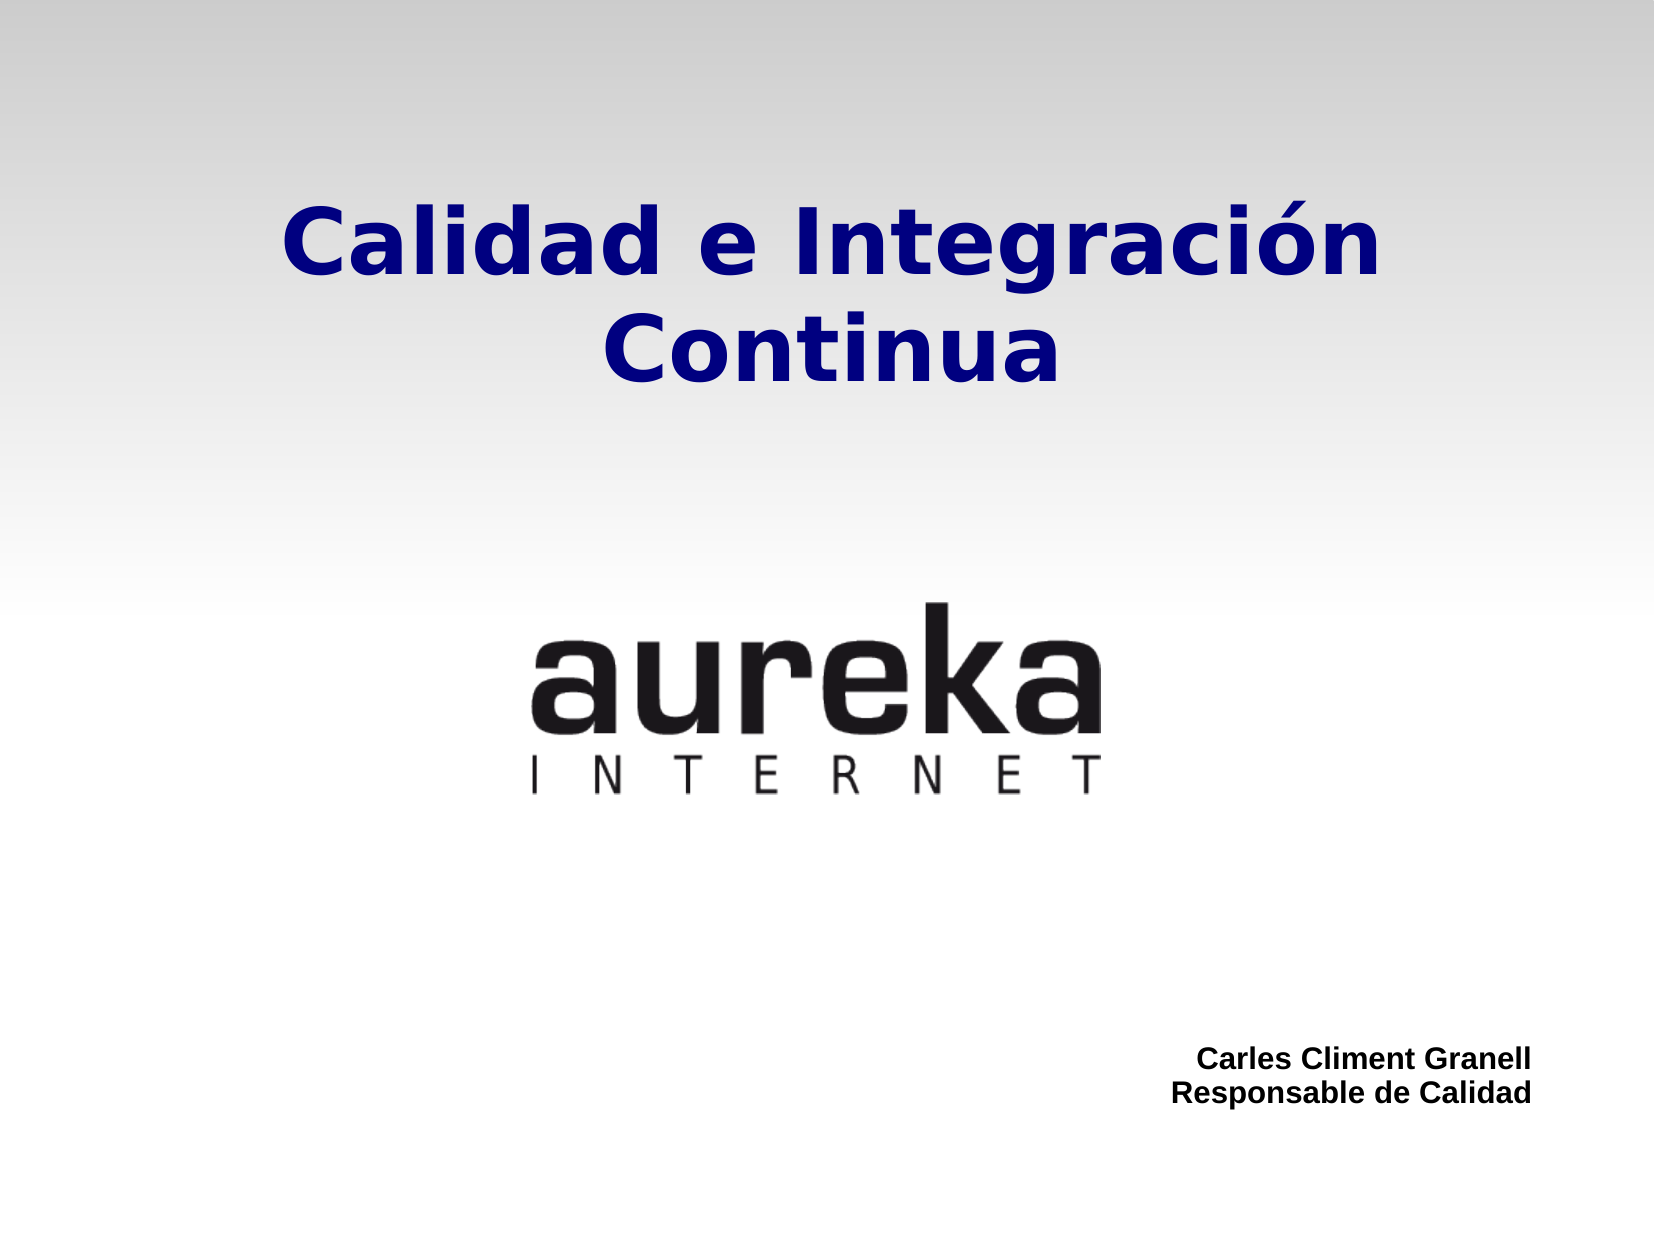

# Calidad e Integración Continua
Carles Climent Granell
Responsable de Calidad